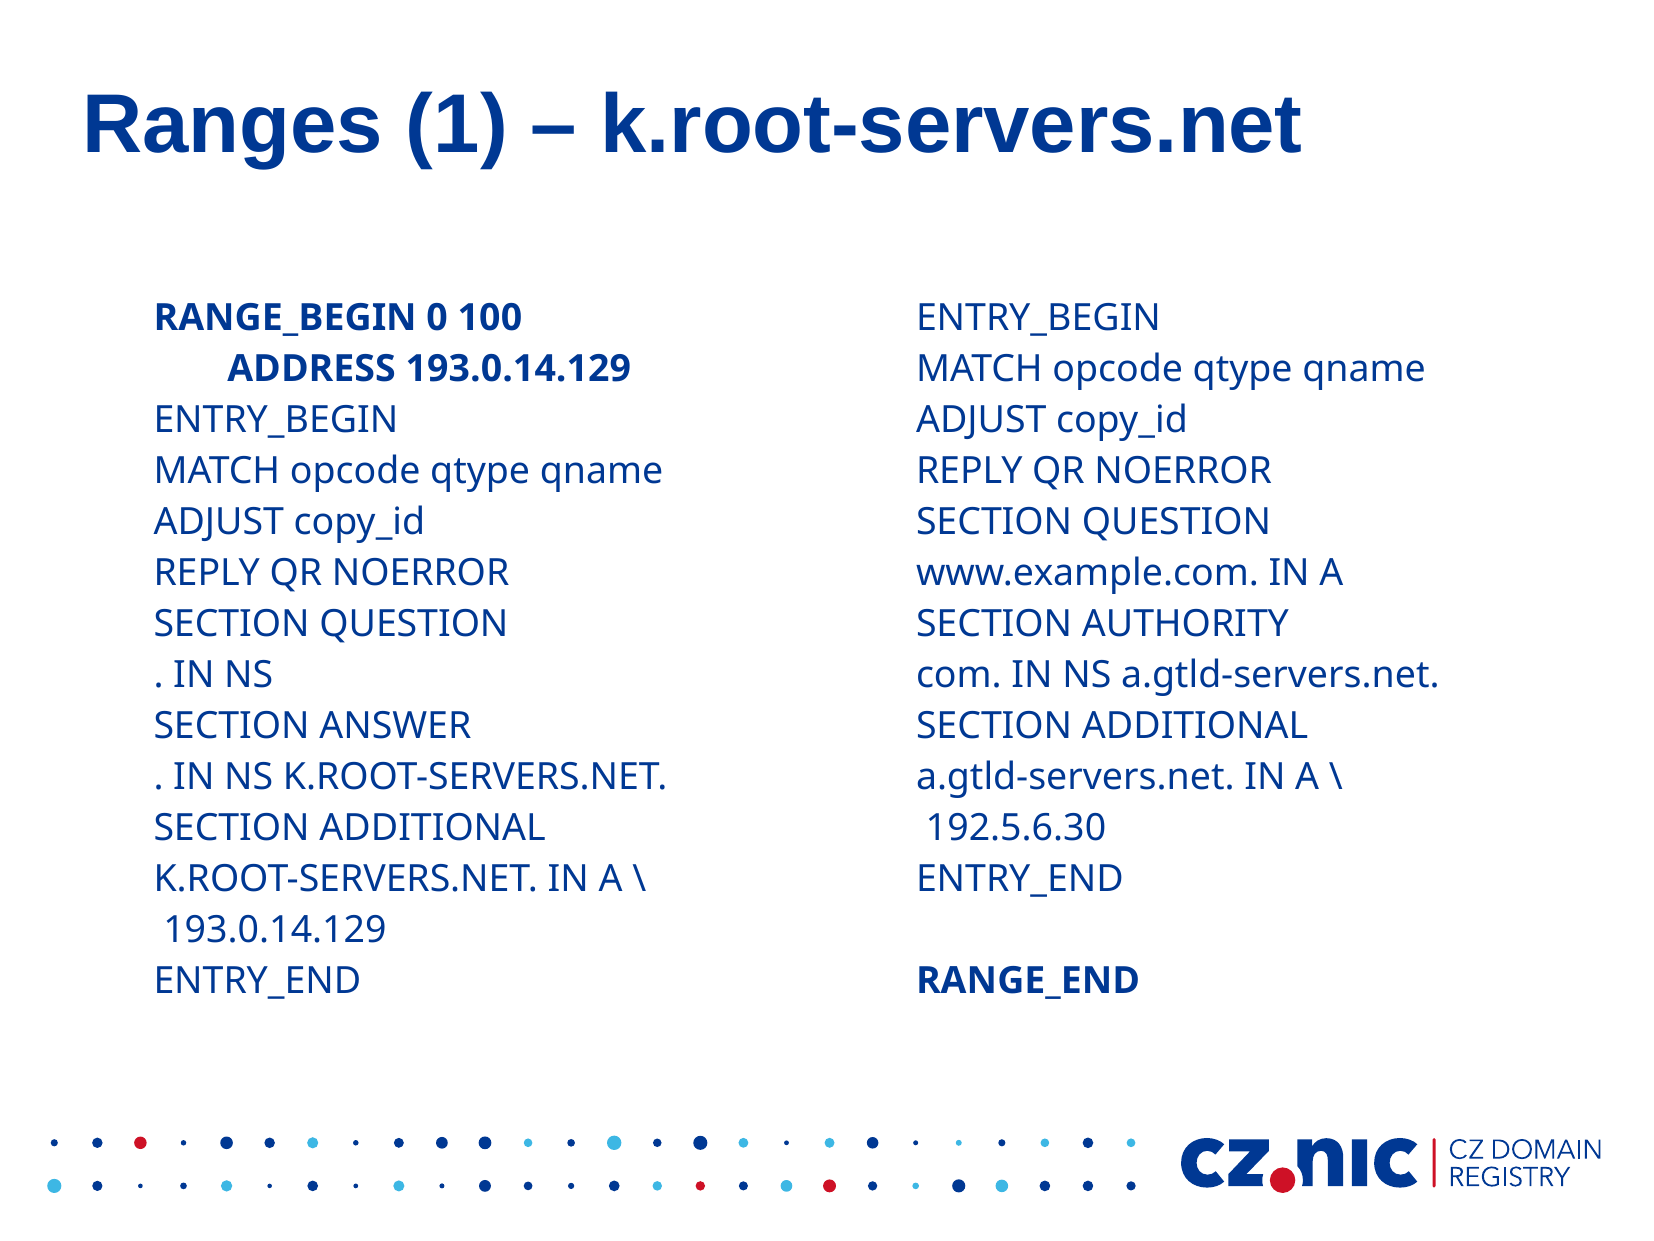

# Ranges (1) – k.root-servers.net
RANGE_BEGIN 0 100
	ADDRESS 193.0.14.129
ENTRY_BEGIN
MATCH opcode qtype qname
ADJUST copy_id
REPLY QR NOERROR
SECTION QUESTION
. IN NS
SECTION ANSWER
. IN NS K.ROOT-SERVERS.NET.
SECTION ADDITIONAL
K.ROOT-SERVERS.NET. IN A \
 193.0.14.129
ENTRY_END
ENTRY_BEGIN
MATCH opcode qtype qname
ADJUST copy_id
REPLY QR NOERROR
SECTION QUESTION
www.example.com. IN A
SECTION AUTHORITY
com. IN NS a.gtld-servers.net.
SECTION ADDITIONAL
a.gtld-servers.net. IN A \
 192.5.6.30
ENTRY_END
RANGE_END